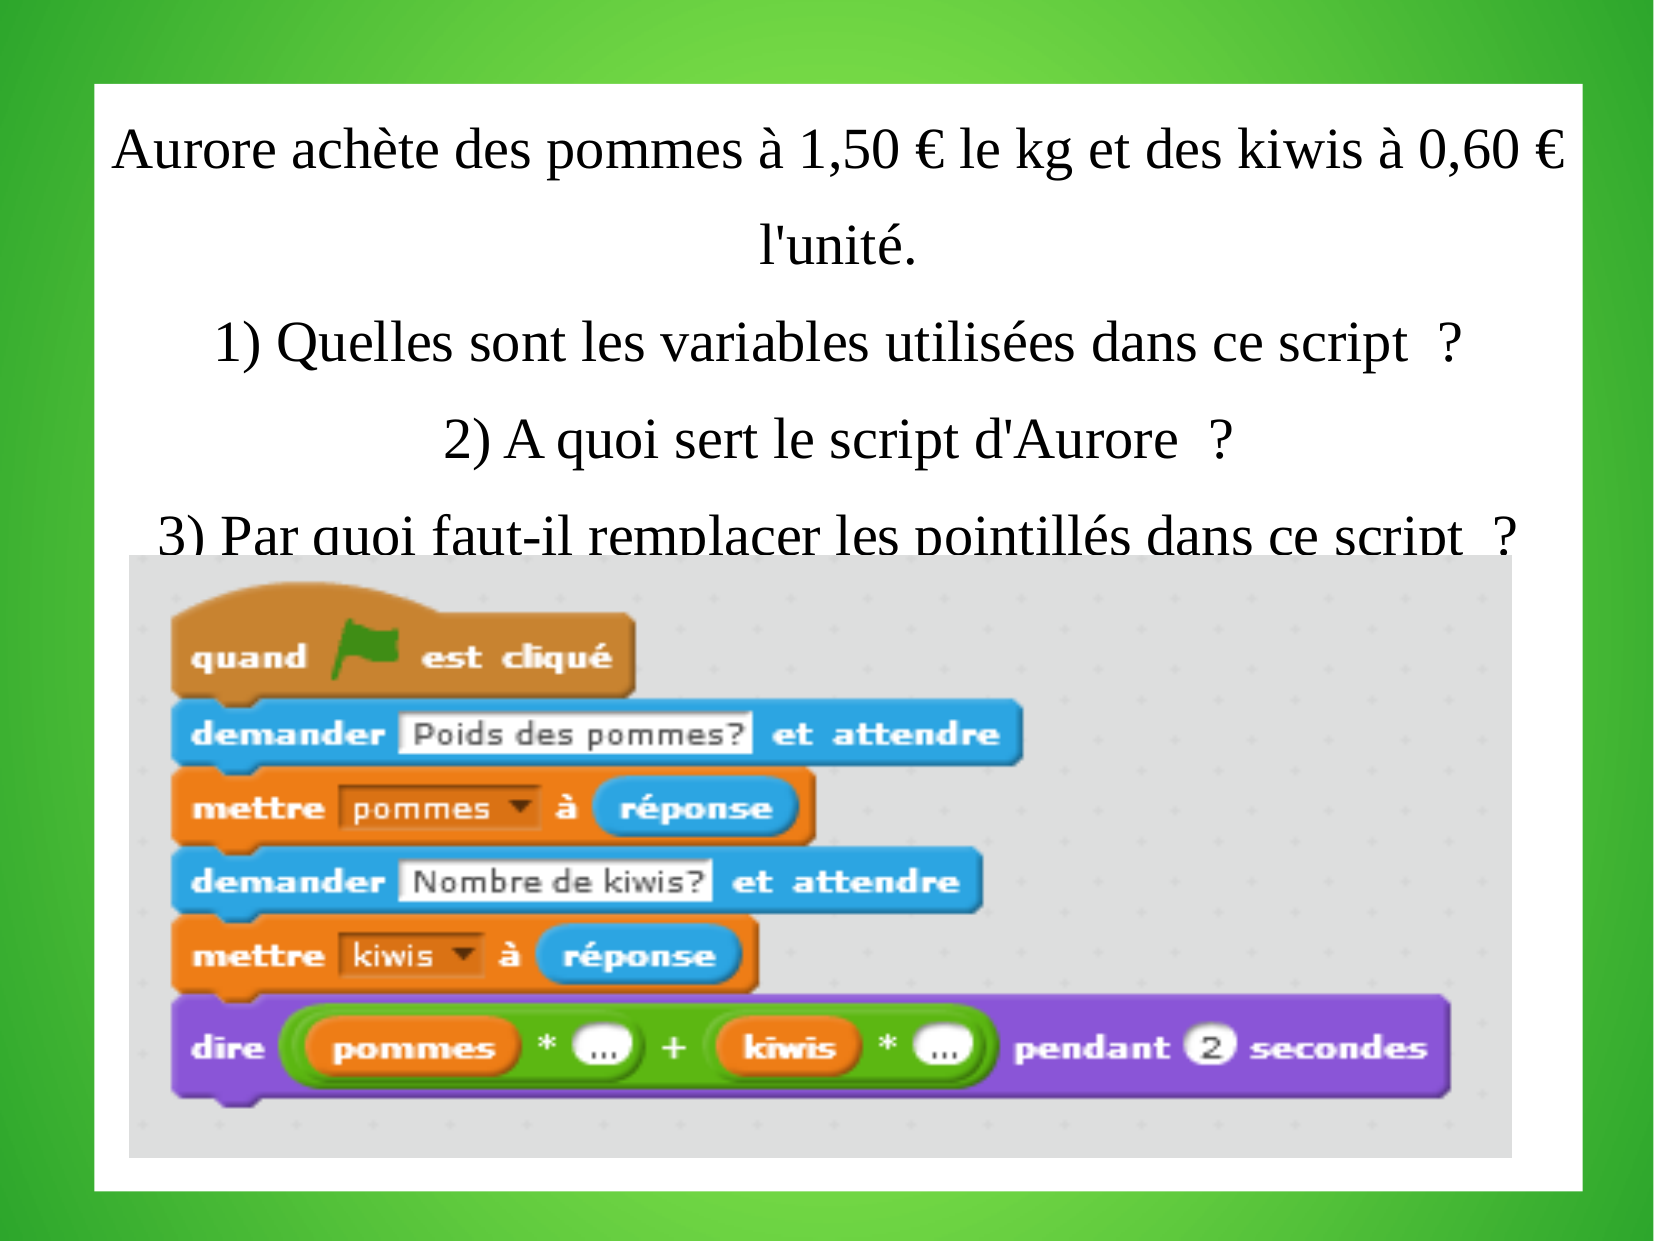

# Aurore achète des pommes à 1,50 € le kg et des kiwis à 0,60 € l'unité. 1) Quelles sont les variables utilisées dans ce script  ?
2) A quoi sert le script d'Aurore  ?
3) Par quoi faut-il remplacer les pointillés dans ce script  ?